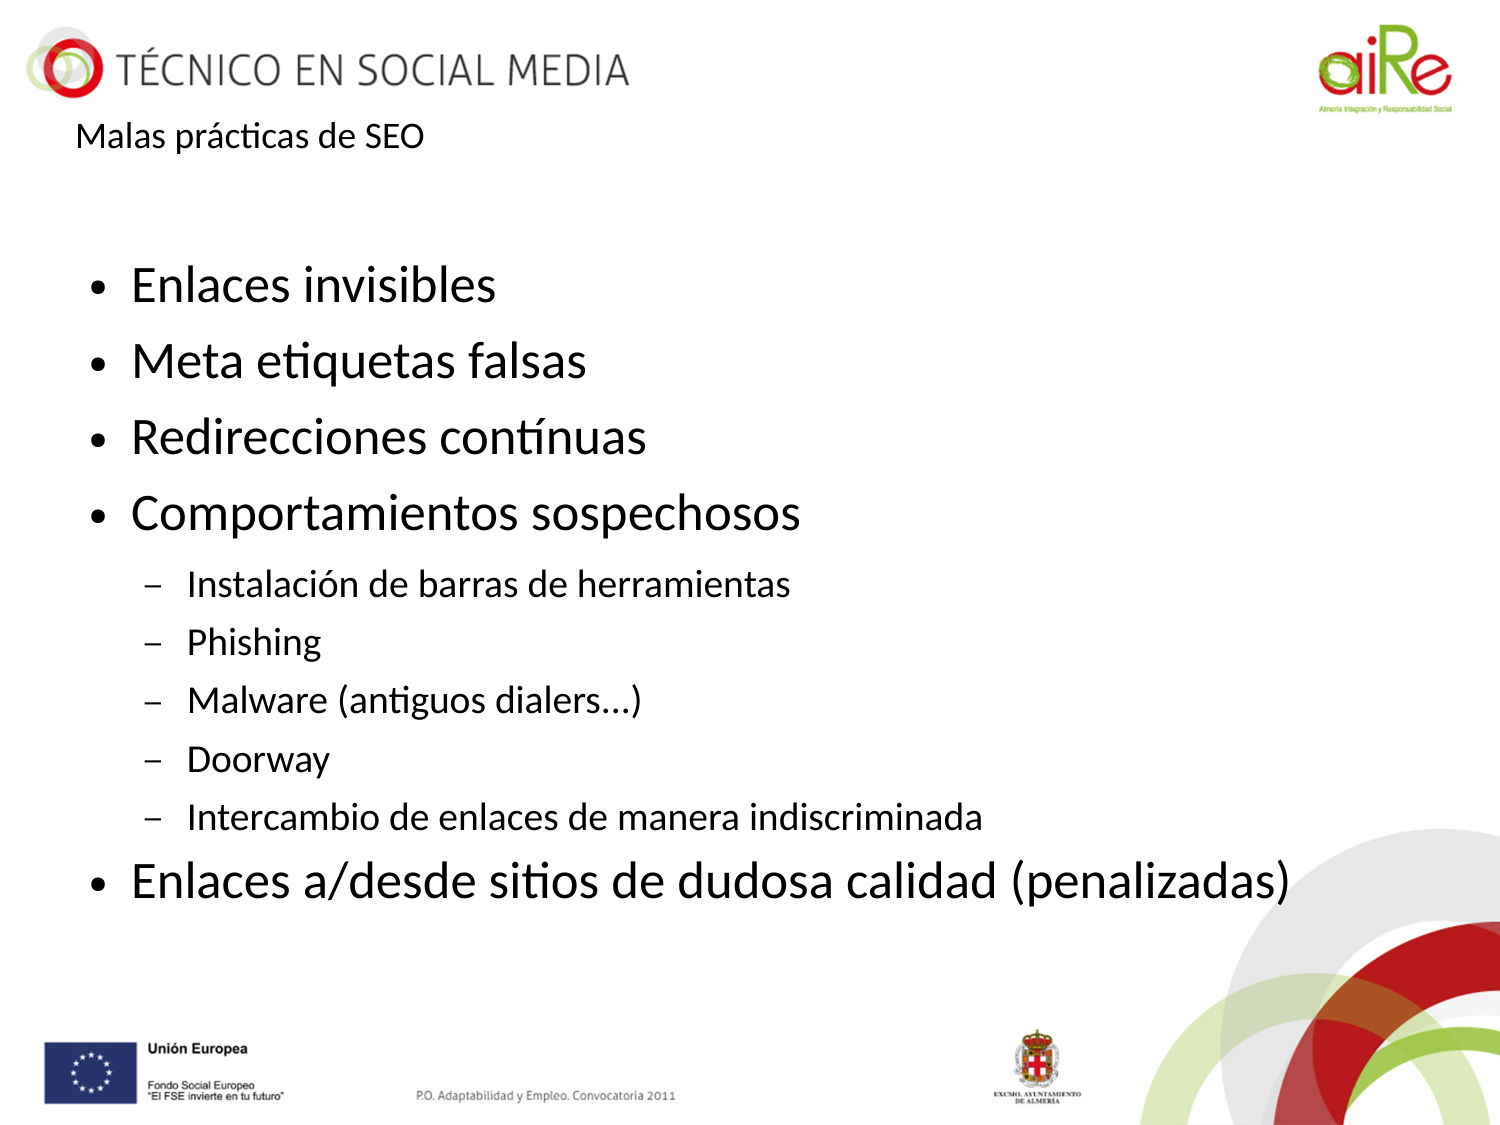

# Malas prácticas de SEO
Enlaces invisibles
Meta etiquetas falsas
Redirecciones contínuas
Comportamientos sospechosos
Instalación de barras de herramientas
Phishing
Malware (antiguos dialers...)
Doorway
Intercambio de enlaces de manera indiscriminada
Enlaces a/desde sitios de dudosa calidad (penalizadas)